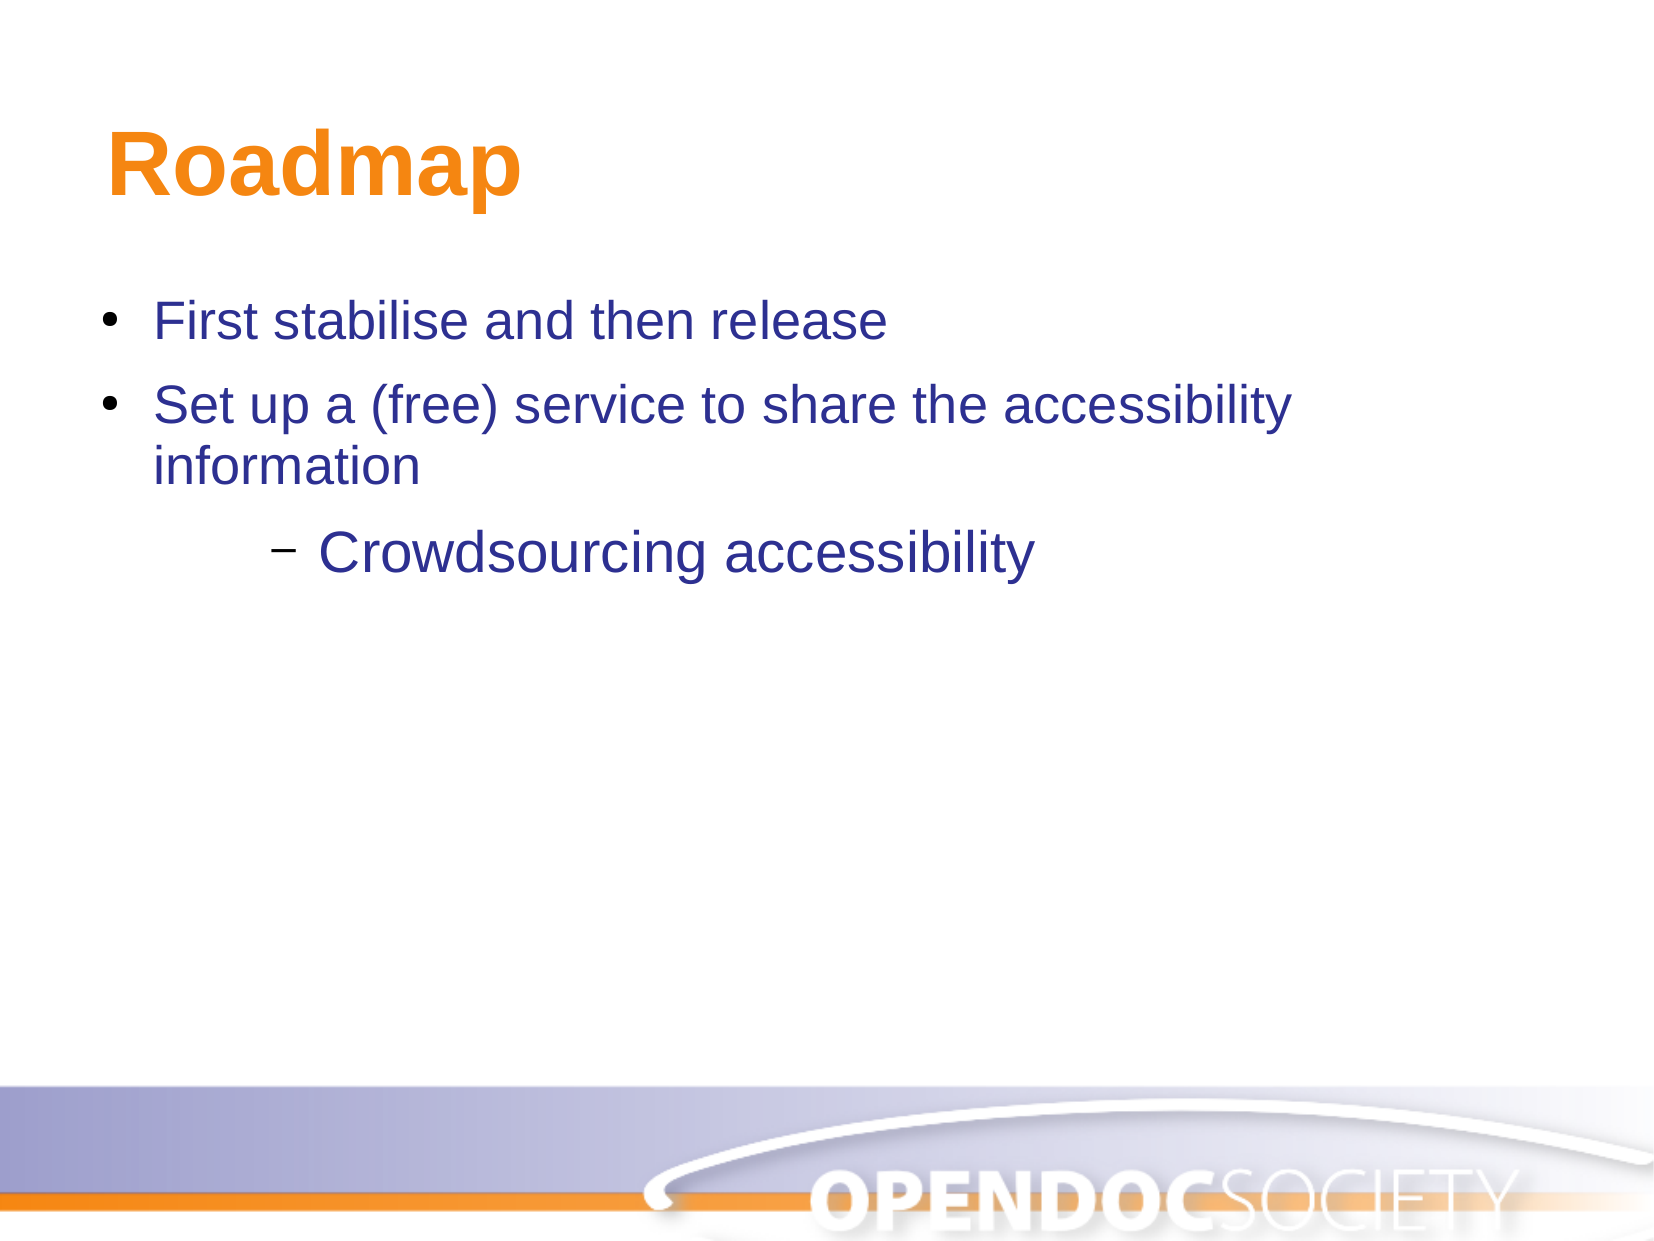

# Roadmap
First stabilise and then release
Set up a (free) service to share the accessibility information
Crowdsourcing accessibility